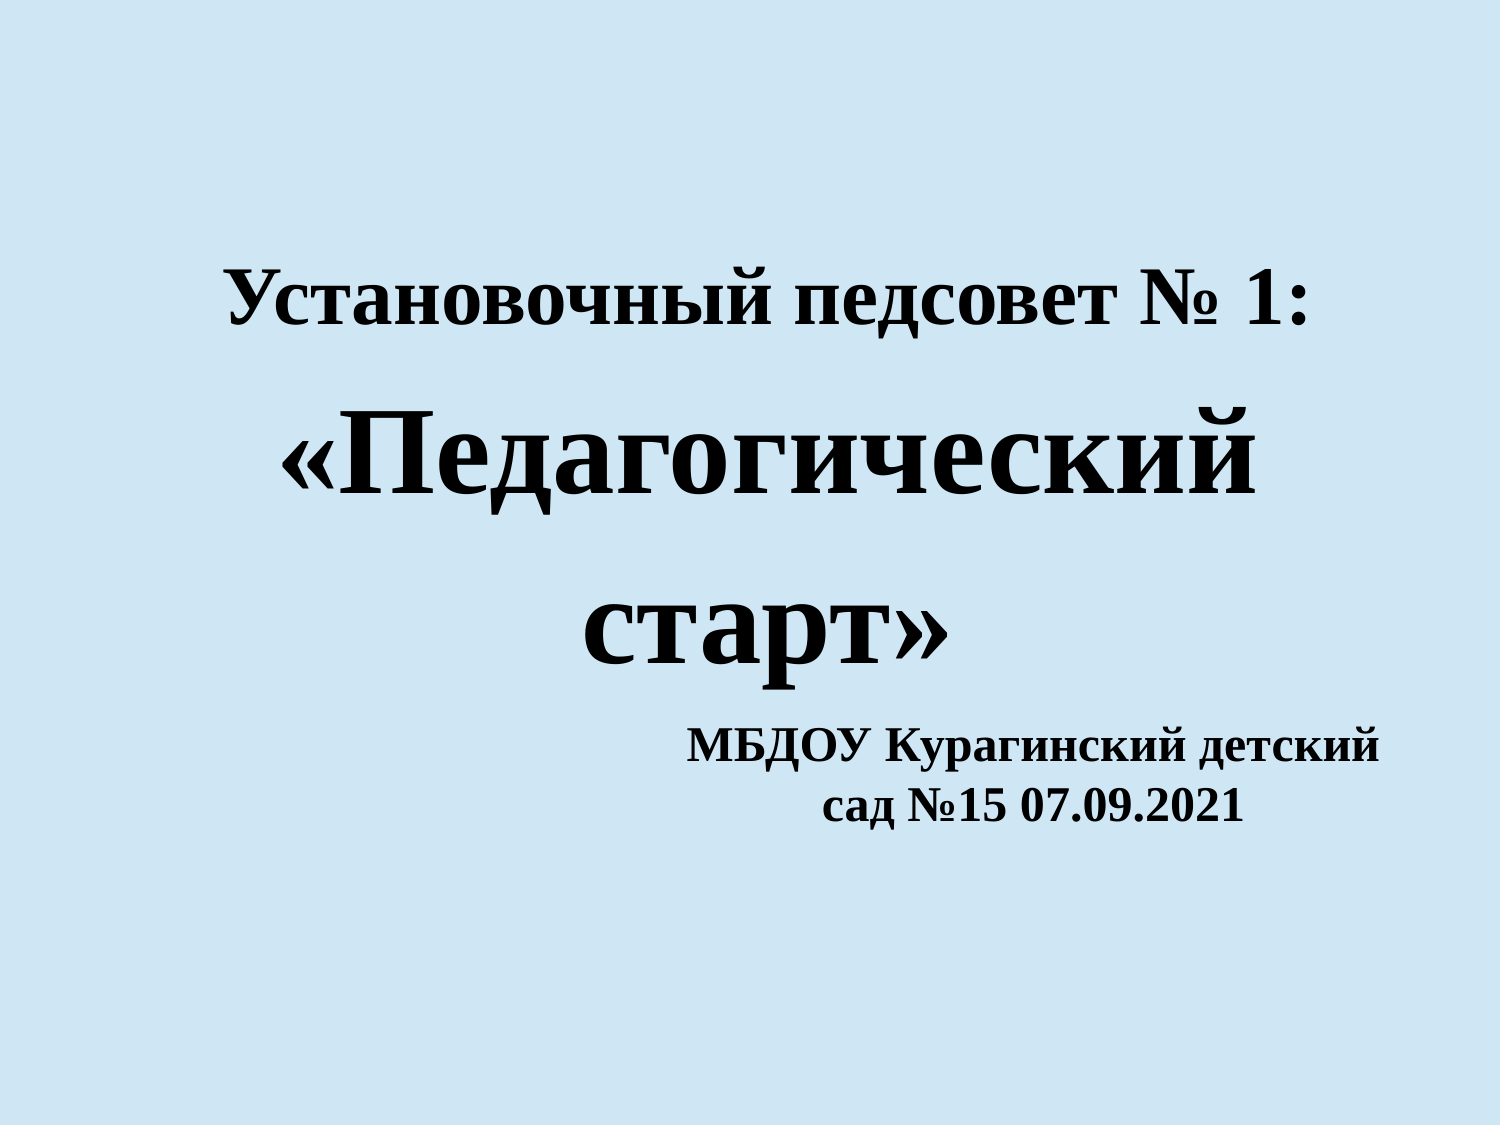

# Установочный педсовет № 1: «Педагогический старт»
МБДОУ Курагинский детский сад №15 07.09.2021